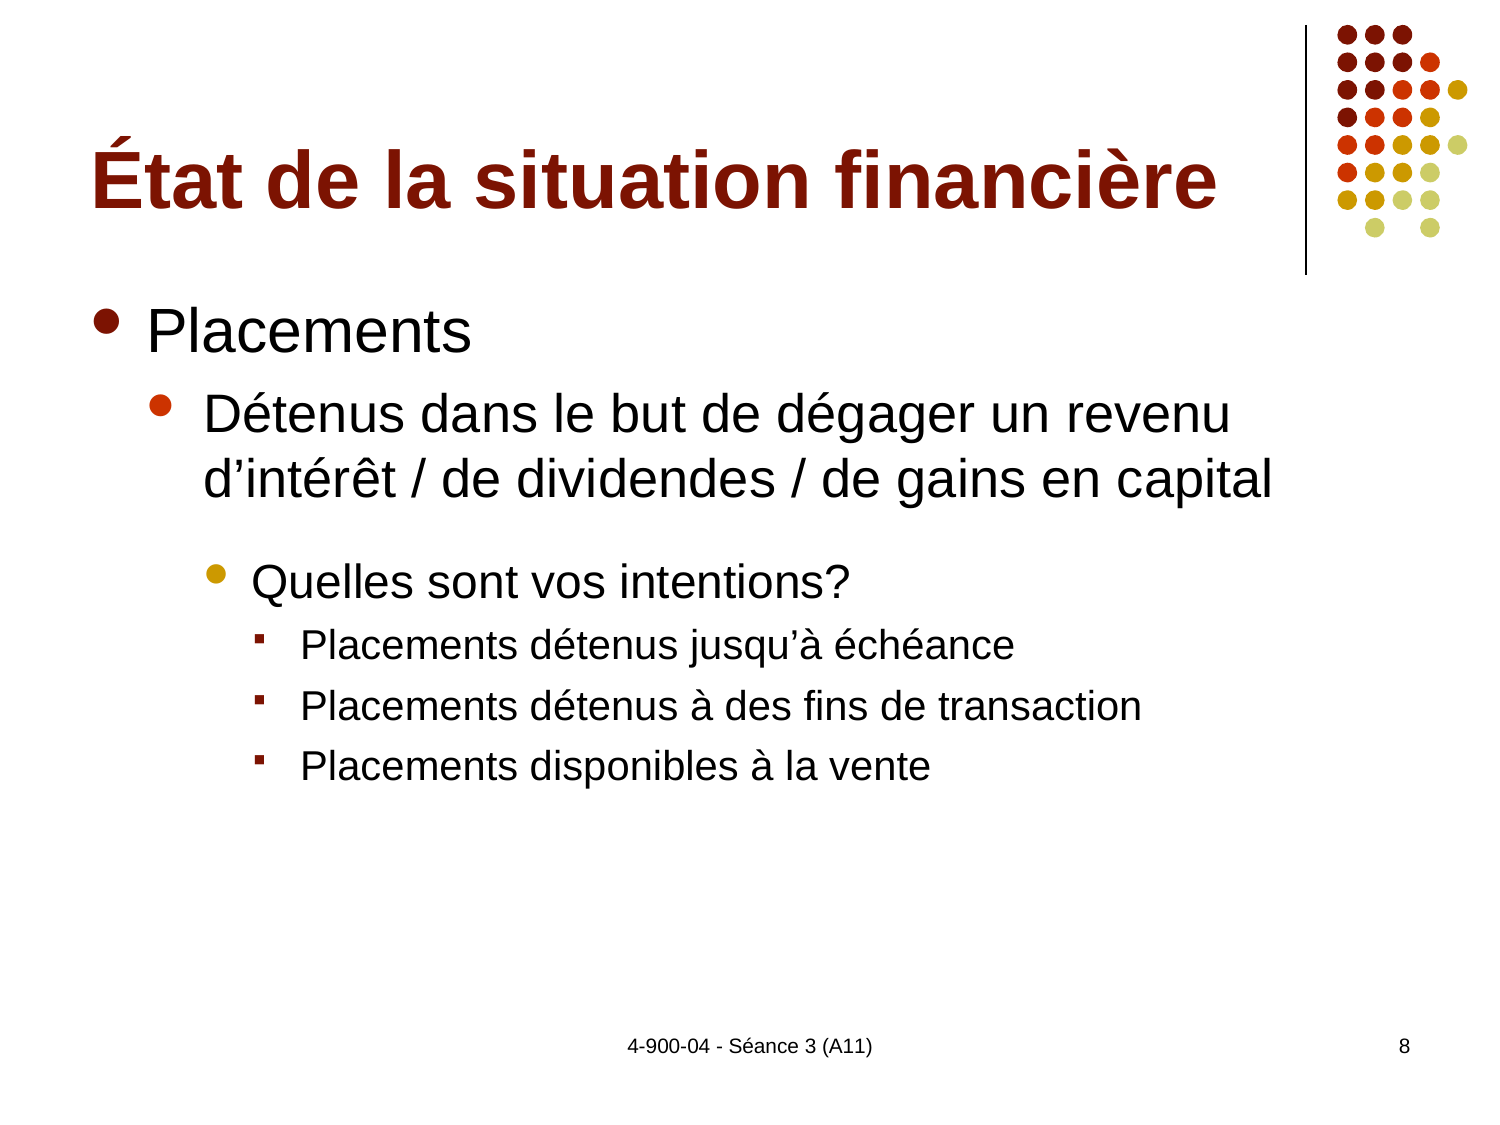

# État de la situation financière
Placements
Détenus dans le but de dégager un revenu d’intérêt / de dividendes / de gains en capital
Quelles sont vos intentions?
Placements détenus jusqu’à échéance
Placements détenus à des fins de transaction
Placements disponibles à la vente
4-900-04 - Séance 3 (A11)